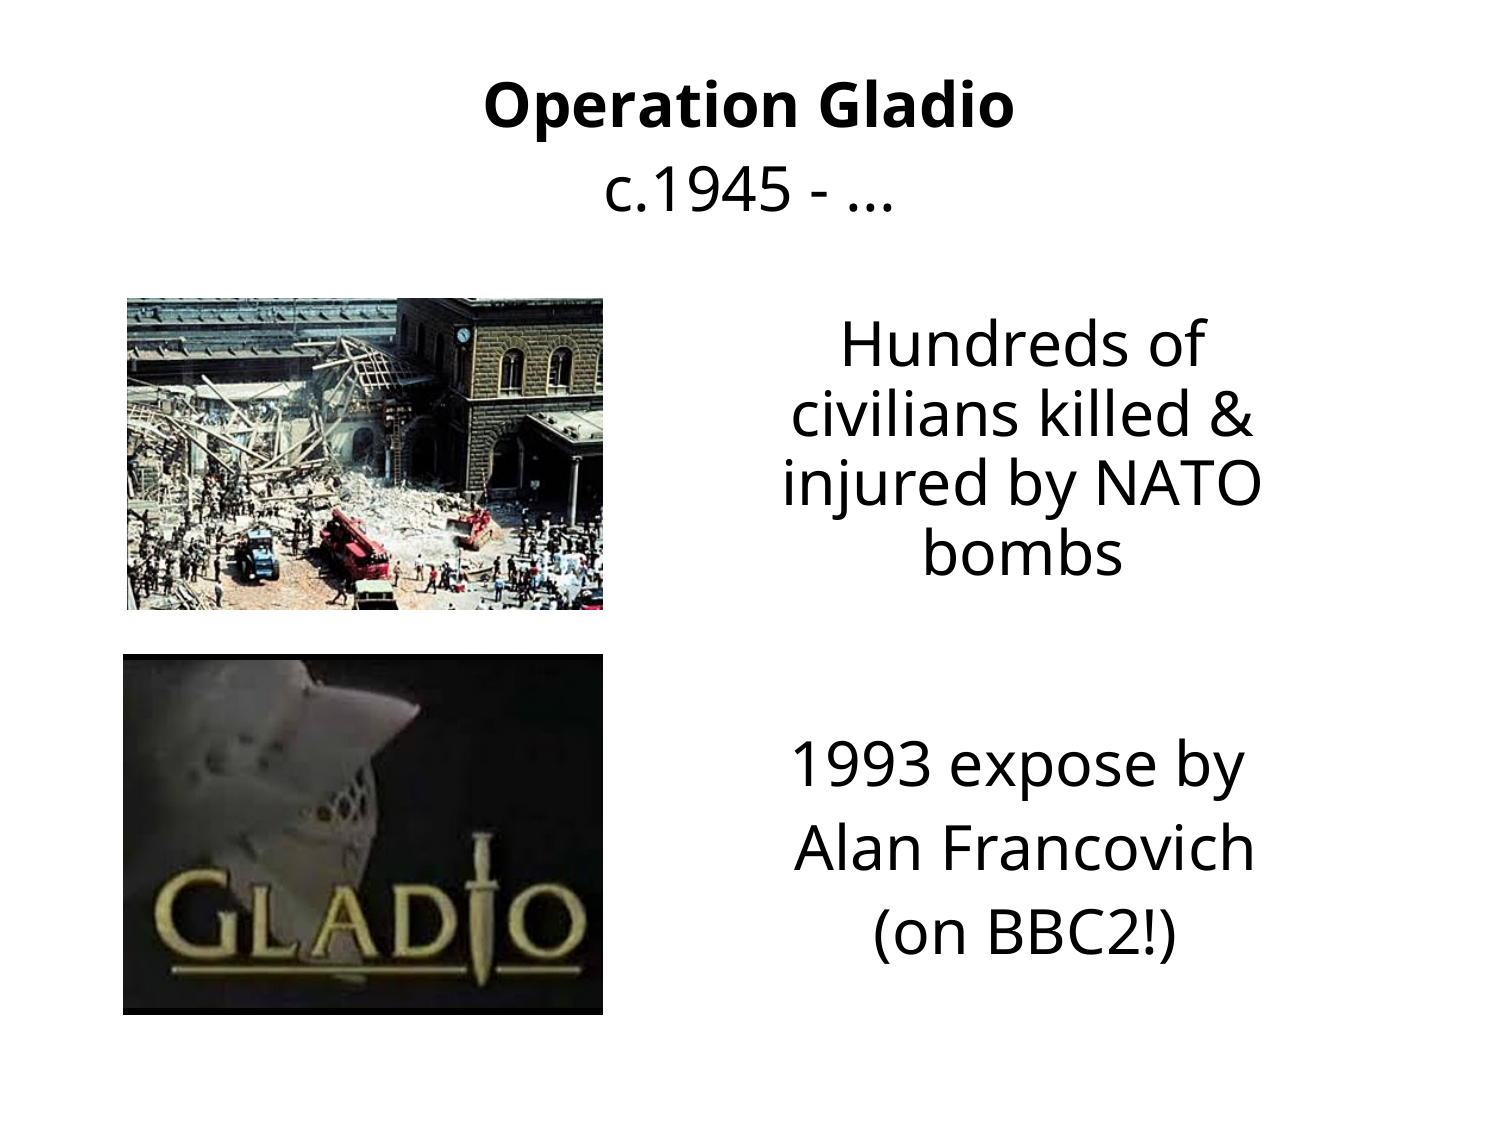

Operation Gladio
c.1945 - ...
Hundreds of civilians killed & injured by NATO bombs
1993 expose by
Alan Francovich
(on BBC2!)